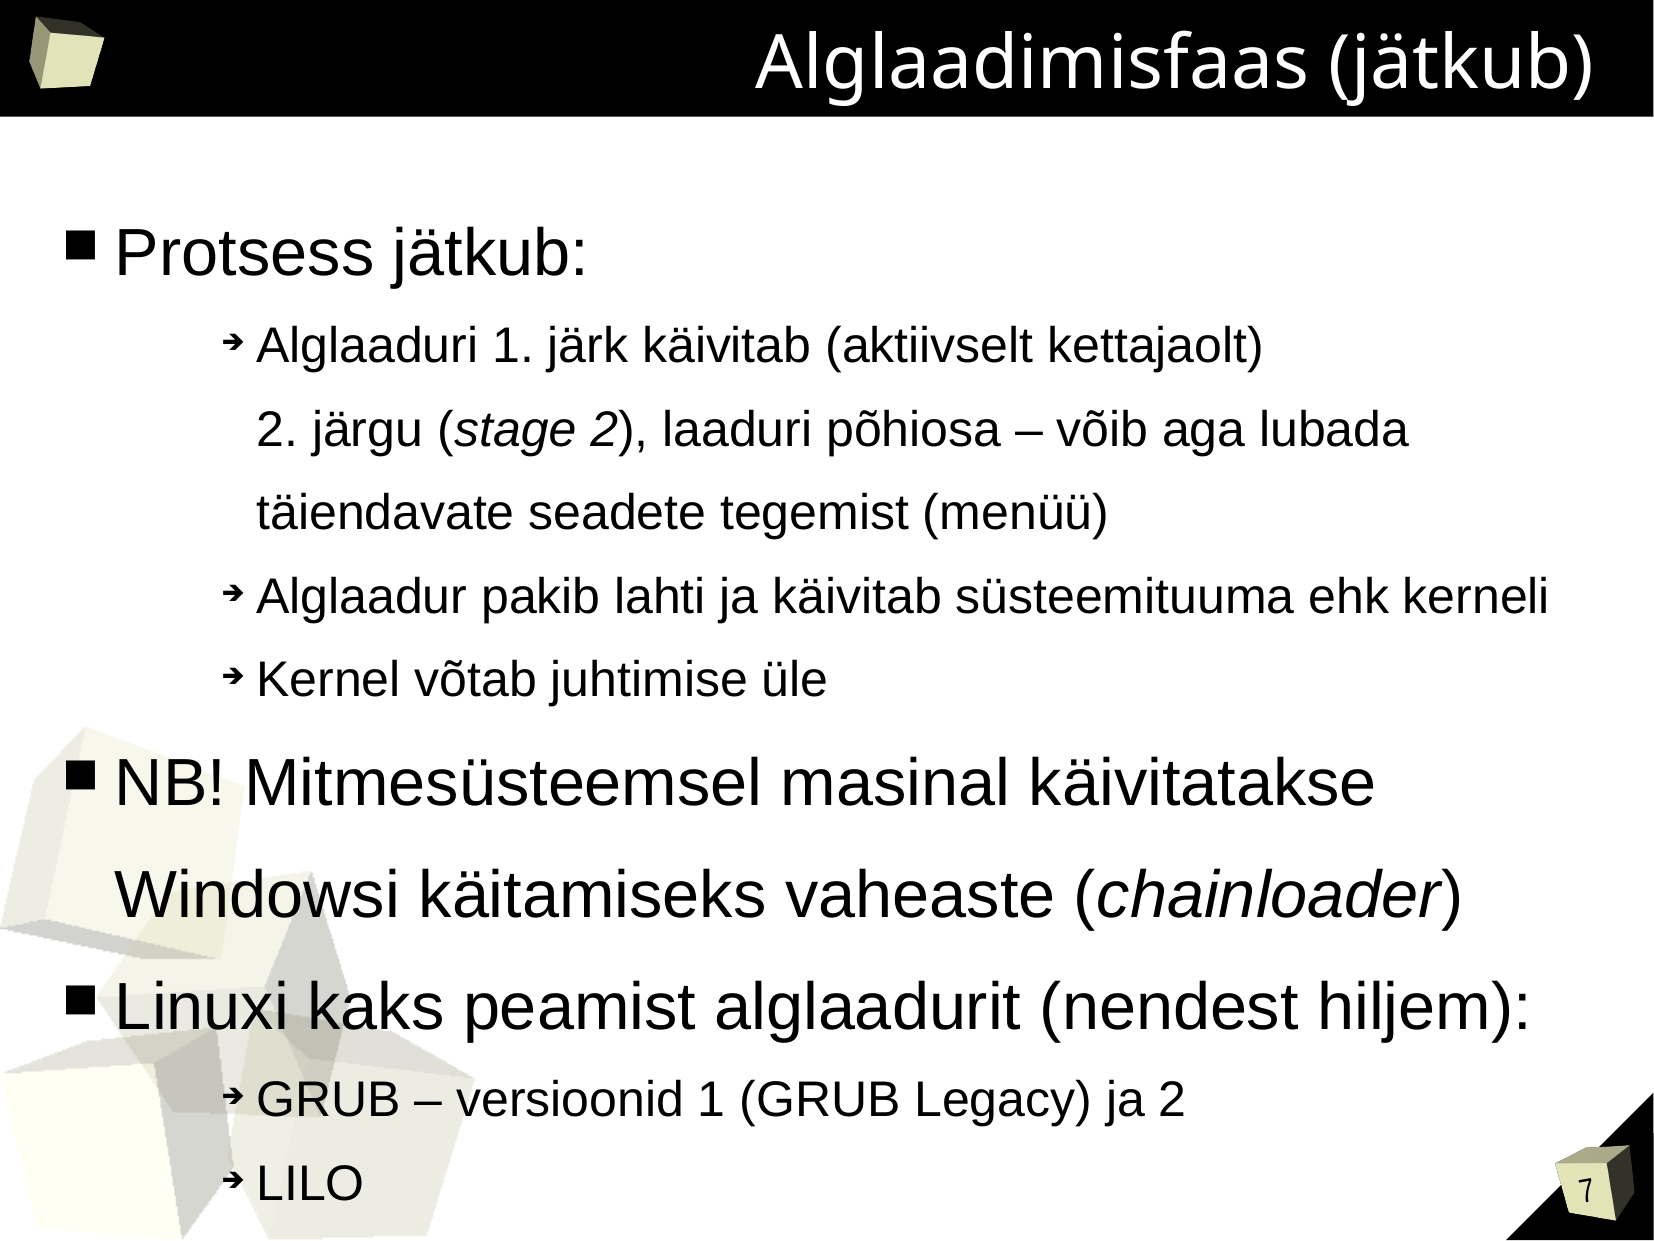

# Alglaadimisfaas (jätkub)
Protsess jätkub:
Alglaaduri 1. järk käivitab (aktiivselt kettajaolt)
2. järgu (stage 2), laaduri põhiosa – võib aga lubada täiendavate seadete tegemist (menüü)
Alglaadur pakib lahti ja käivitab süsteemituuma ehk kerneli
Kernel võtab juhtimise üle
NB! Mitmesüsteemsel masinal käivitatakse Windowsi käitamiseks vaheaste (chainloader)
Linuxi kaks peamist alglaadurit (nendest hiljem):
GRUB – versioonid 1 (GRUB Legacy) ja 2
LILO